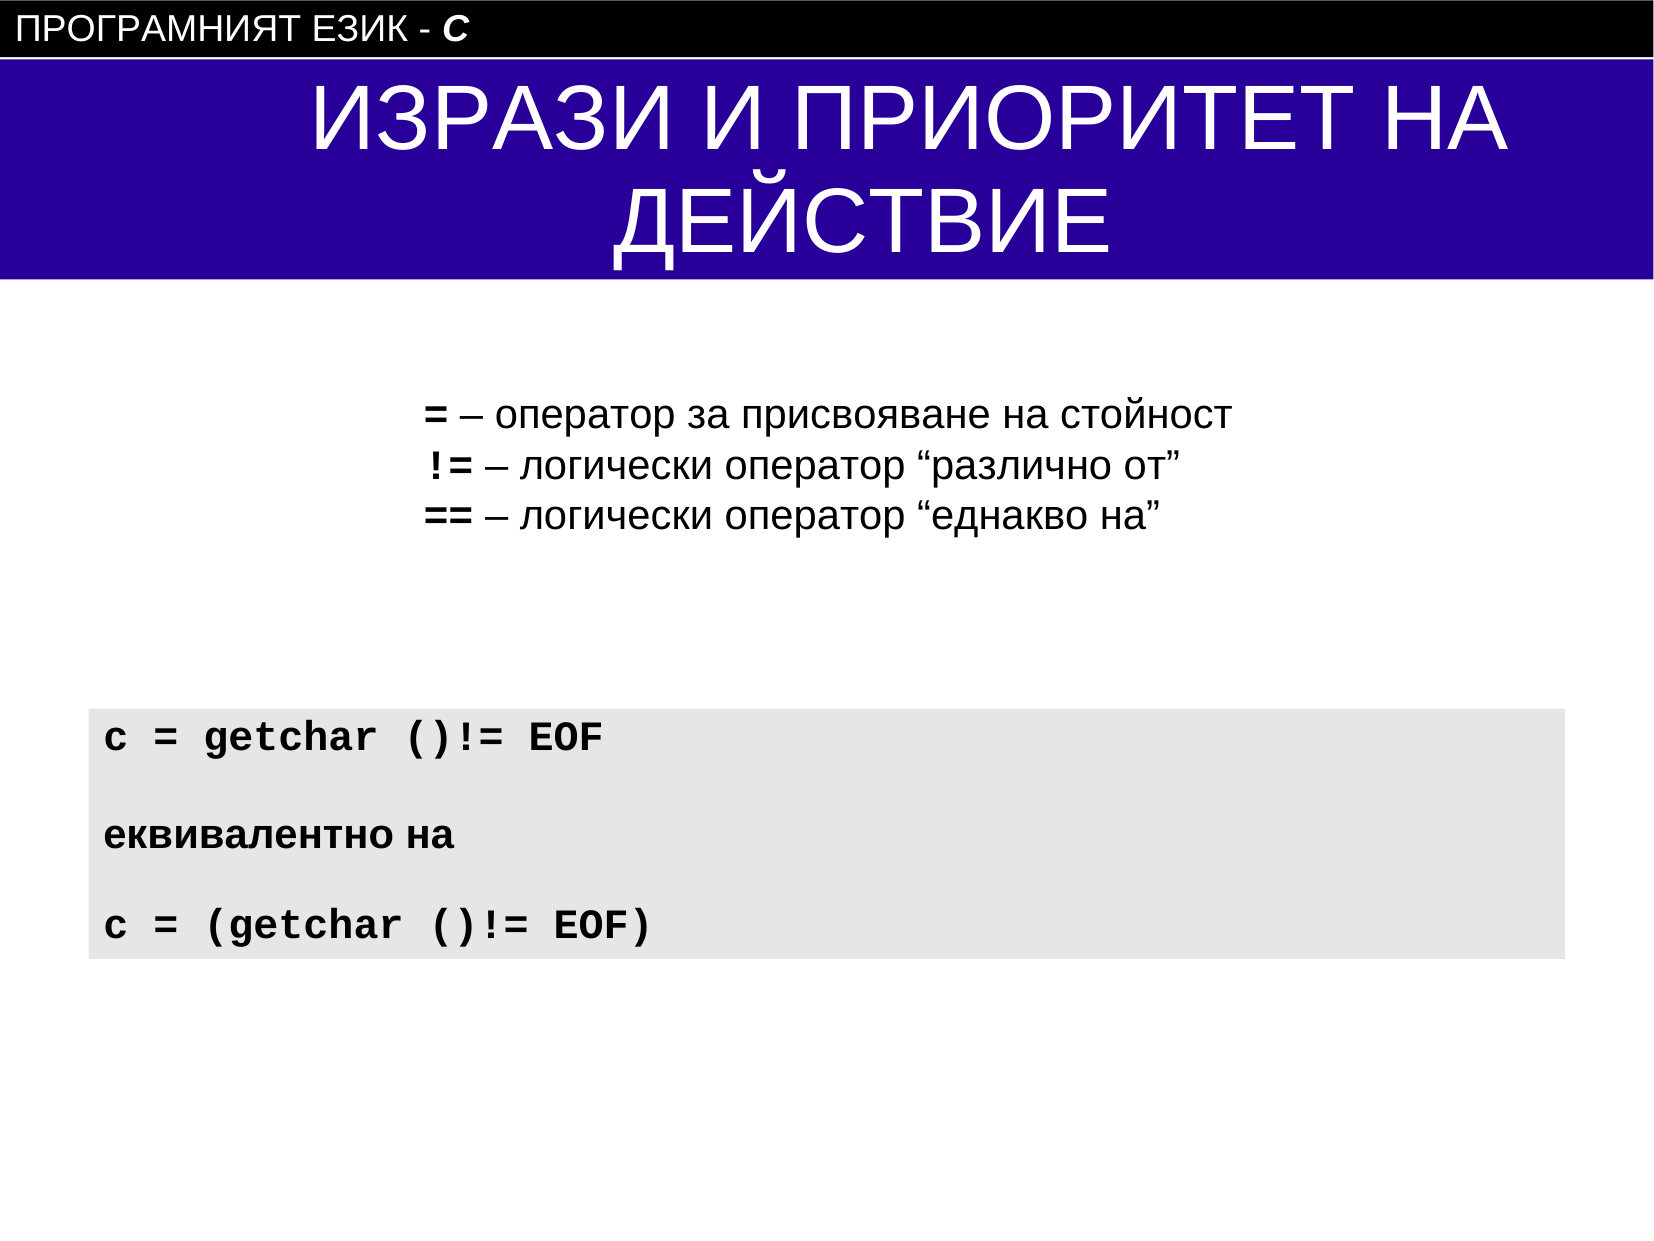

ПРОГРАМНИЯT ЕЗИК - С
				ИЗРАЗИ И ПРИОРИТЕТ НА 		ДЕЙСТВИЕ
 = – оператор за присвояване на стойност
 != – логически оператор “различно от”
 == – логически оператор “еднакво на”
c = getchar ()!= EOF
еквивалентно на
c = (getchar ()!= EOF)